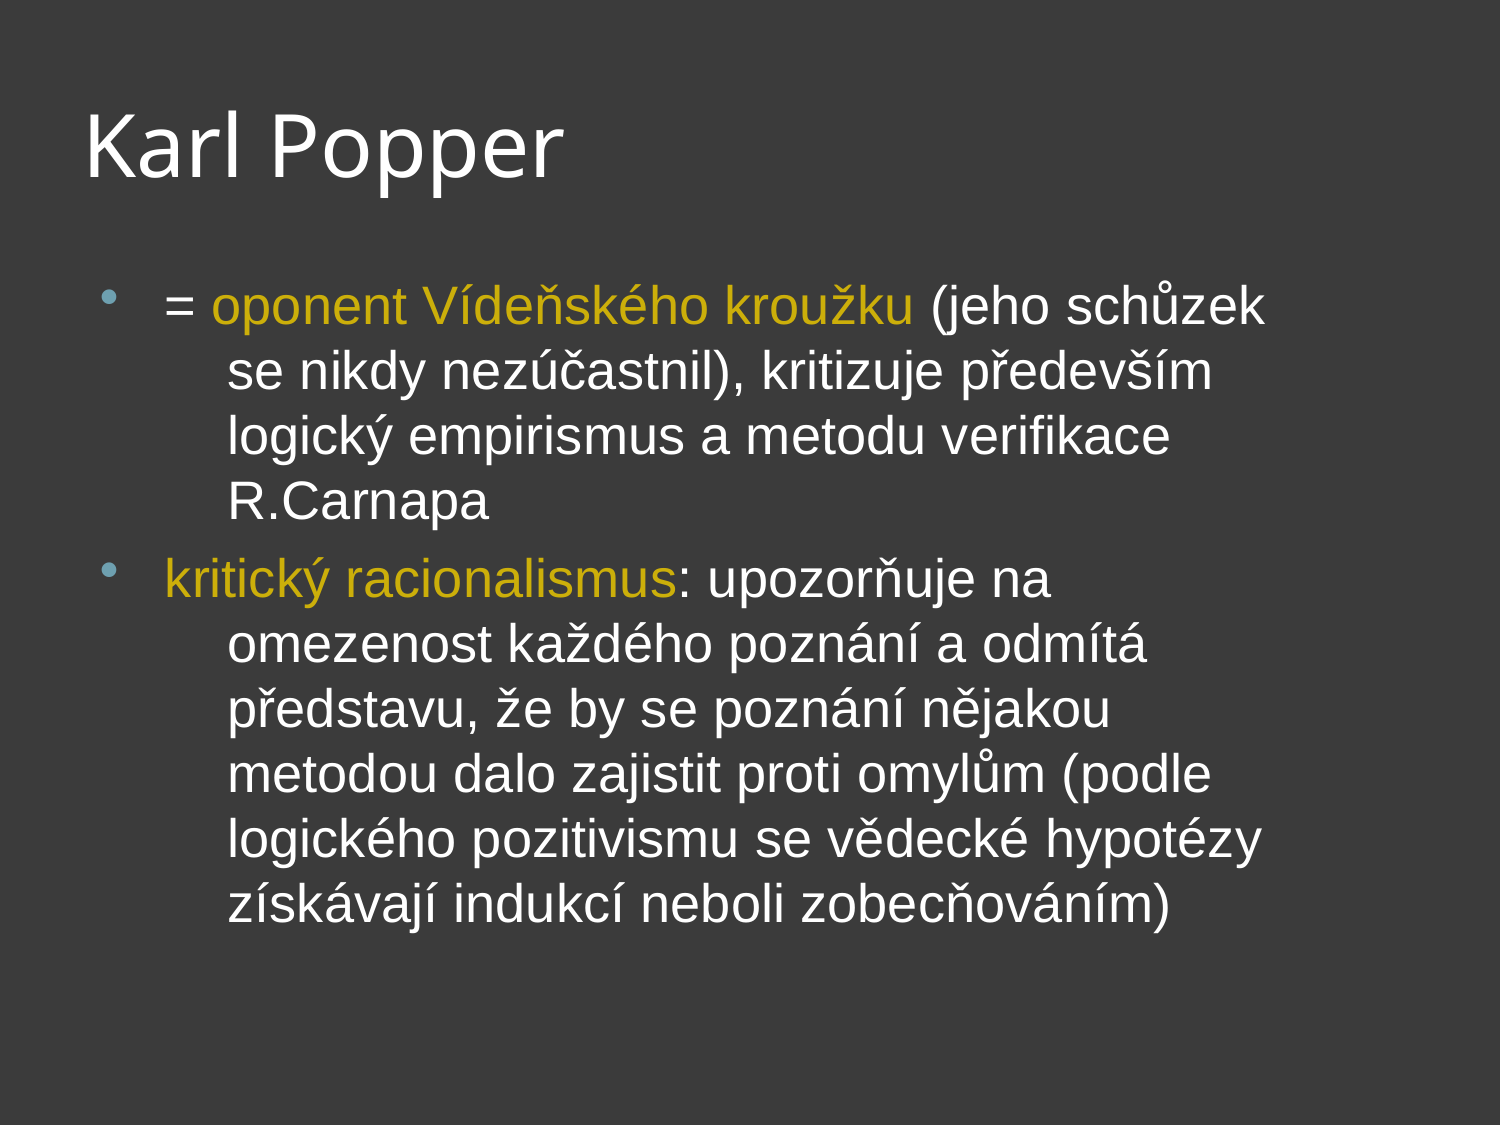

# Karl Popper
= oponent Vídeňského kroužku (jeho schůzek se nikdy nezúčastnil), kritizuje především logický empirismus a metodu verifikace R.Carnapa
kritický racionalismus: upozorňuje na omezenost každého poznání a odmítá představu, že by se poznání nějakou metodou dalo zajistit proti omylům (podle logického pozitivismu se vědecké hypotézy získávají indukcí neboli zobecňováním)